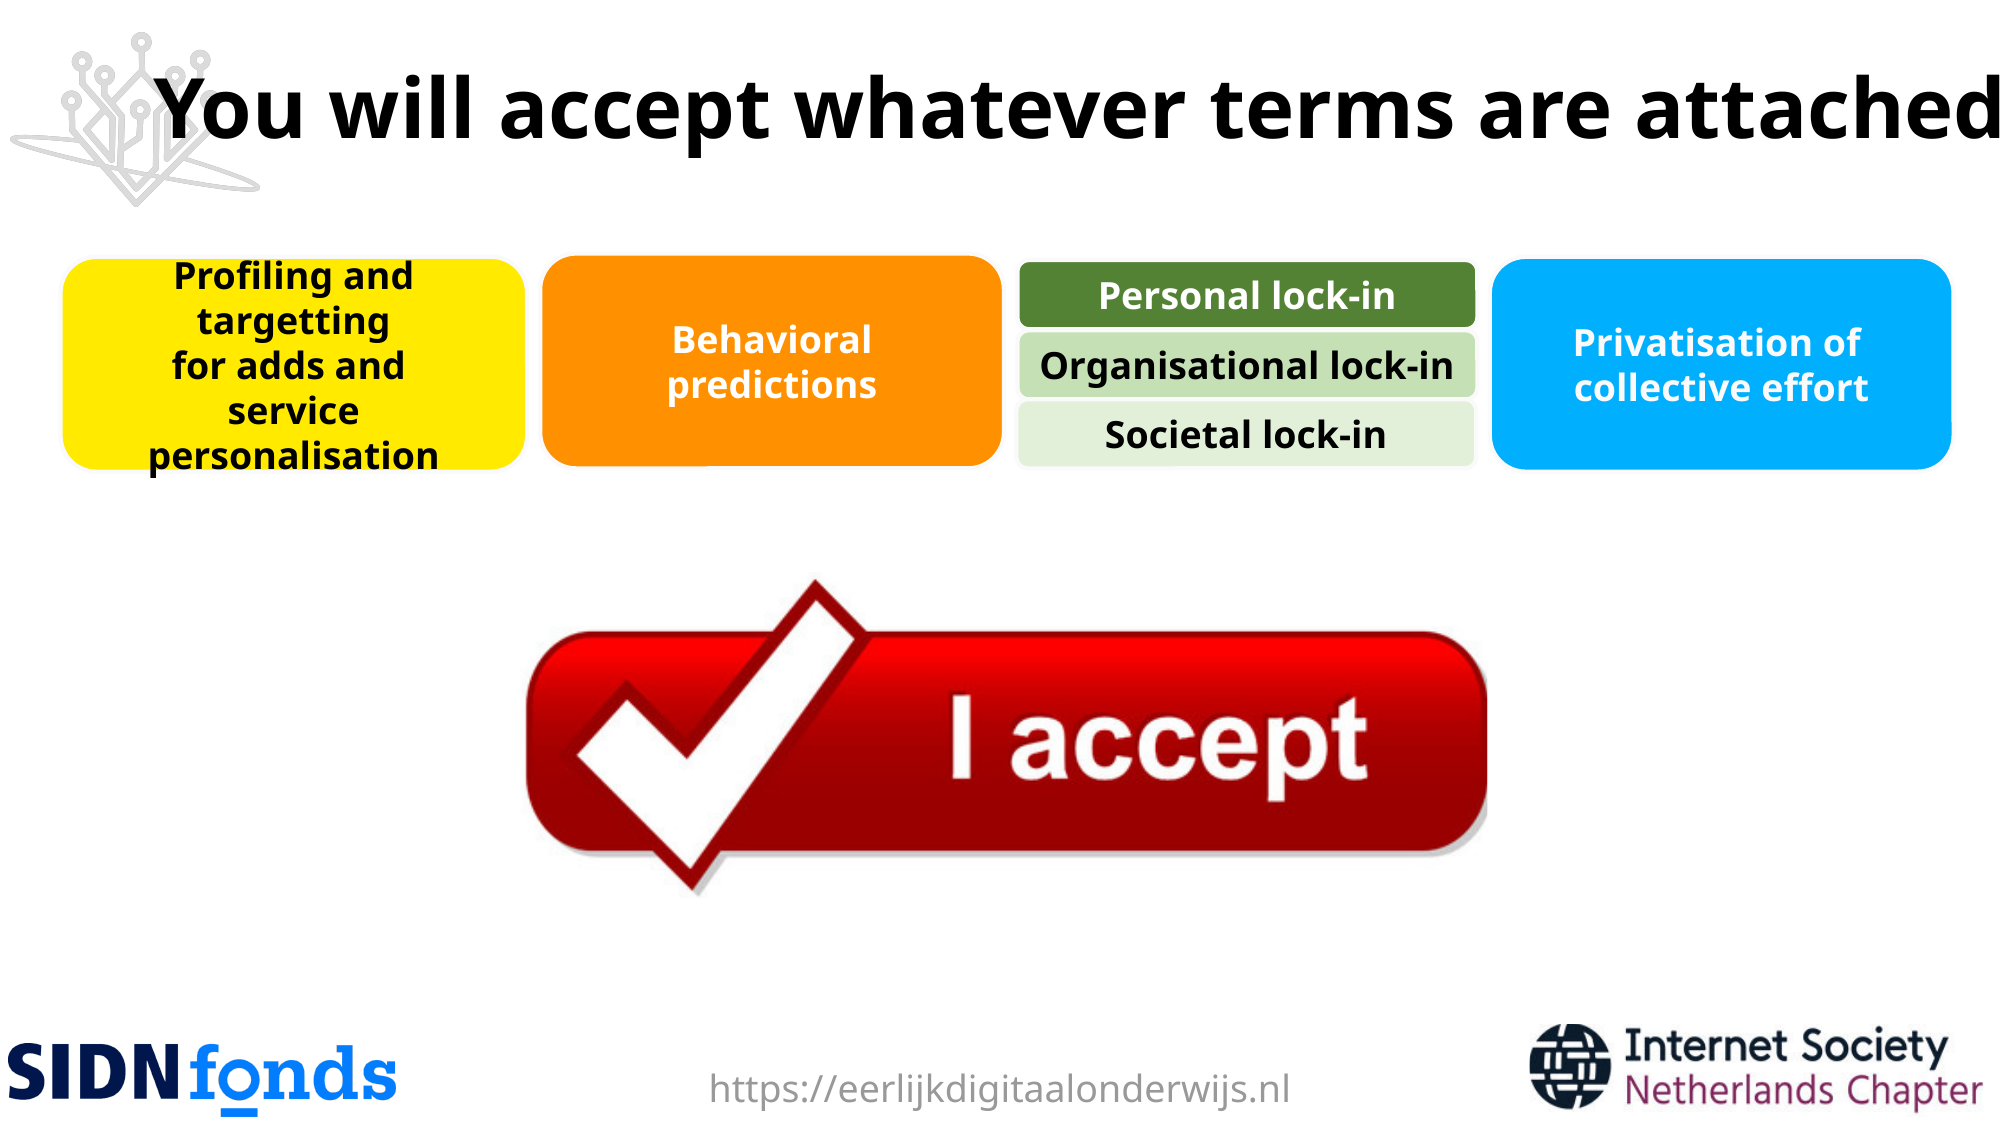

You will accept whatever terms are attached:
Behavioral predictions
Profiling and targetting
for adds and
service personalisation
Privatisation of
collective effort
Personal lock-in
Organisational lock-in
Societal lock-in
#
https://eerlijkdigitaalonderwijs.nl